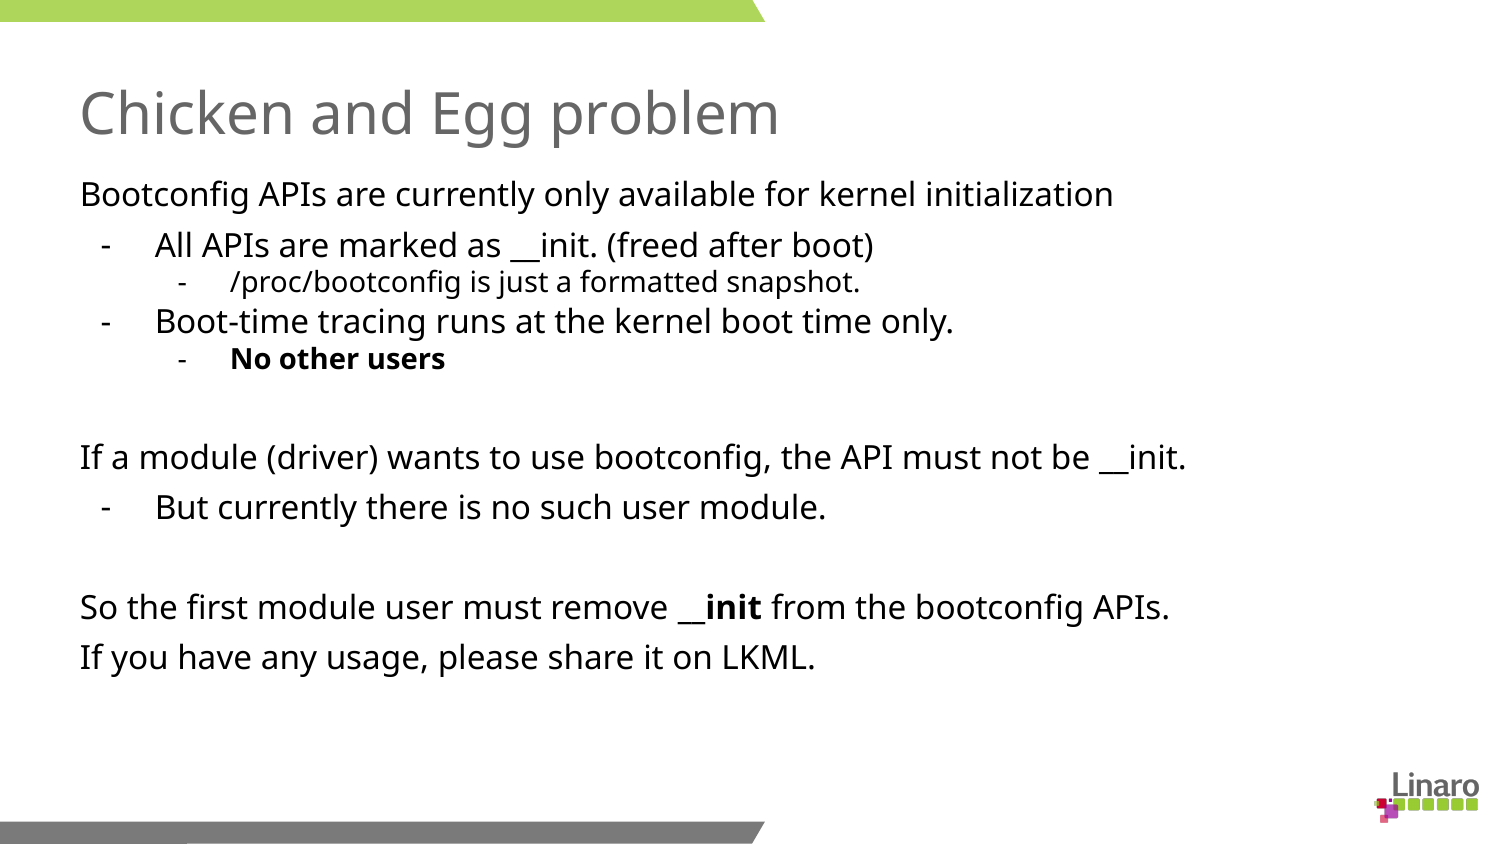

# Chicken and Egg problem
Bootconfig APIs are currently only available for kernel initialization
All APIs are marked as __init. (freed after boot)
/proc/bootconfig is just a formatted snapshot.
Boot-time tracing runs at the kernel boot time only.
No other users
If a module (driver) wants to use bootconfig, the API must not be __init.
But currently there is no such user module.
So the first module user must remove __init from the bootconfig APIs.
If you have any usage, please share it on LKML.